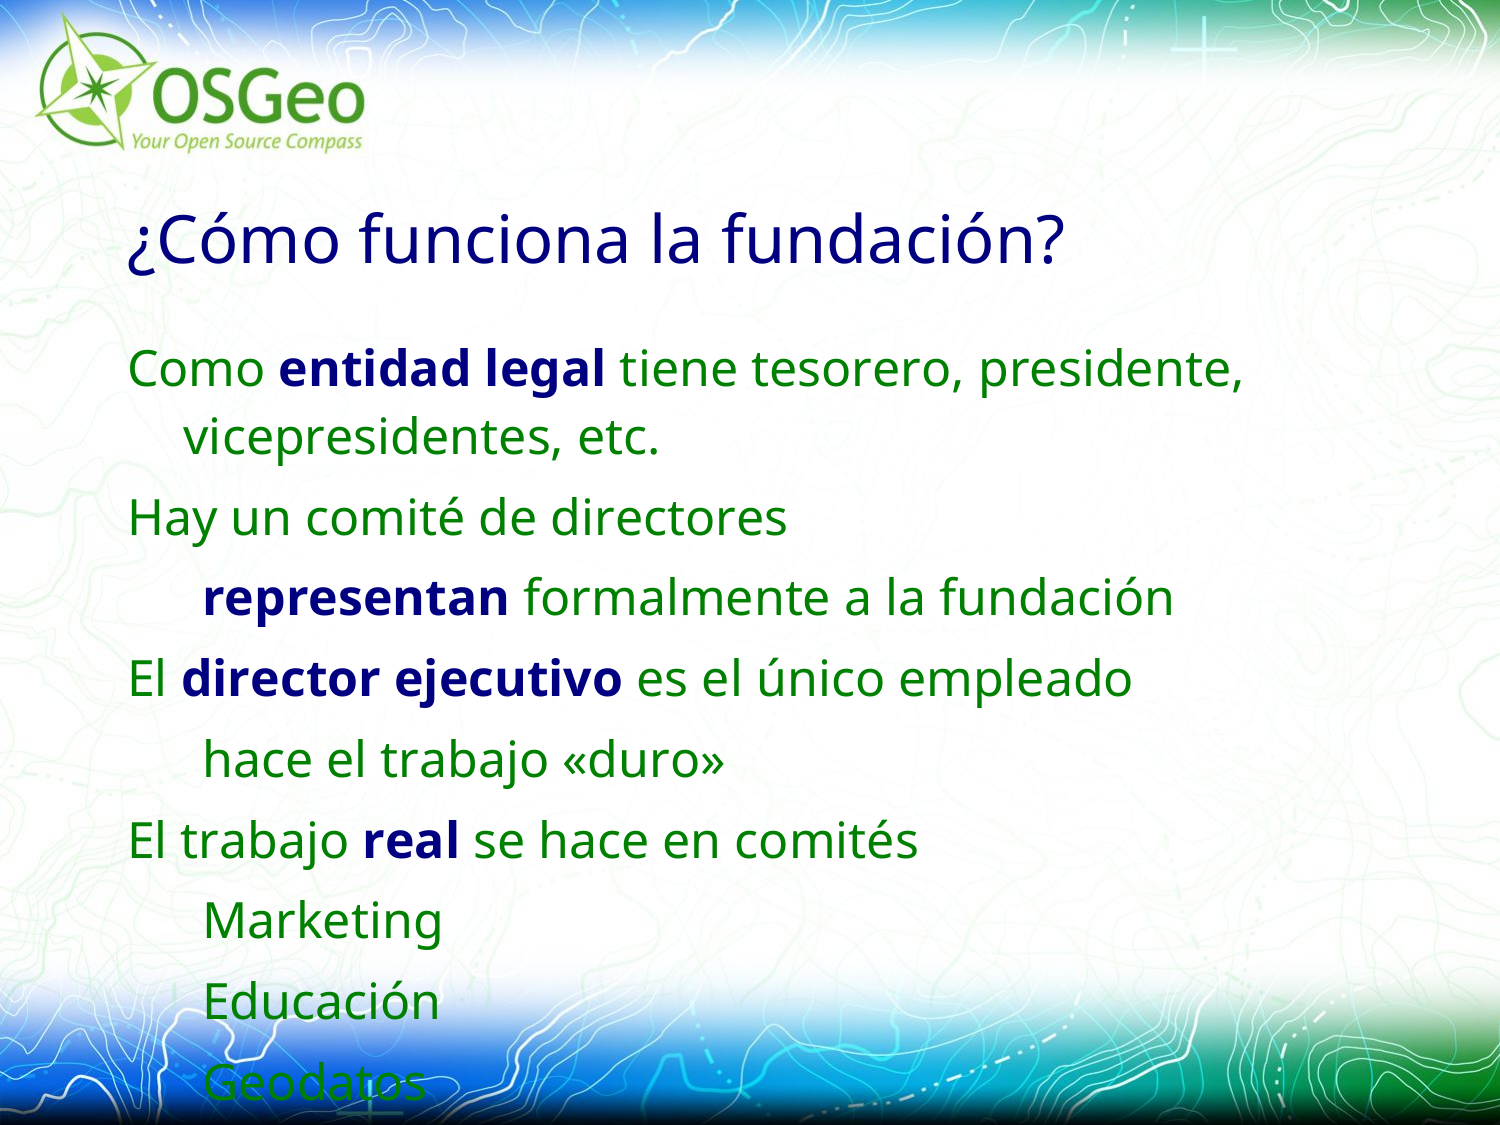

# ¿Cómo funciona la fundación?
Como entidad legal tiene tesorero, presidente, vicepresidentes, etc.
Hay un comité de directores
representan formalmente a la fundación
El director ejecutivo es el único empleado
hace el trabajo «duro»
El trabajo real se hace en comités
Marketing
Educación
Geodatos
...